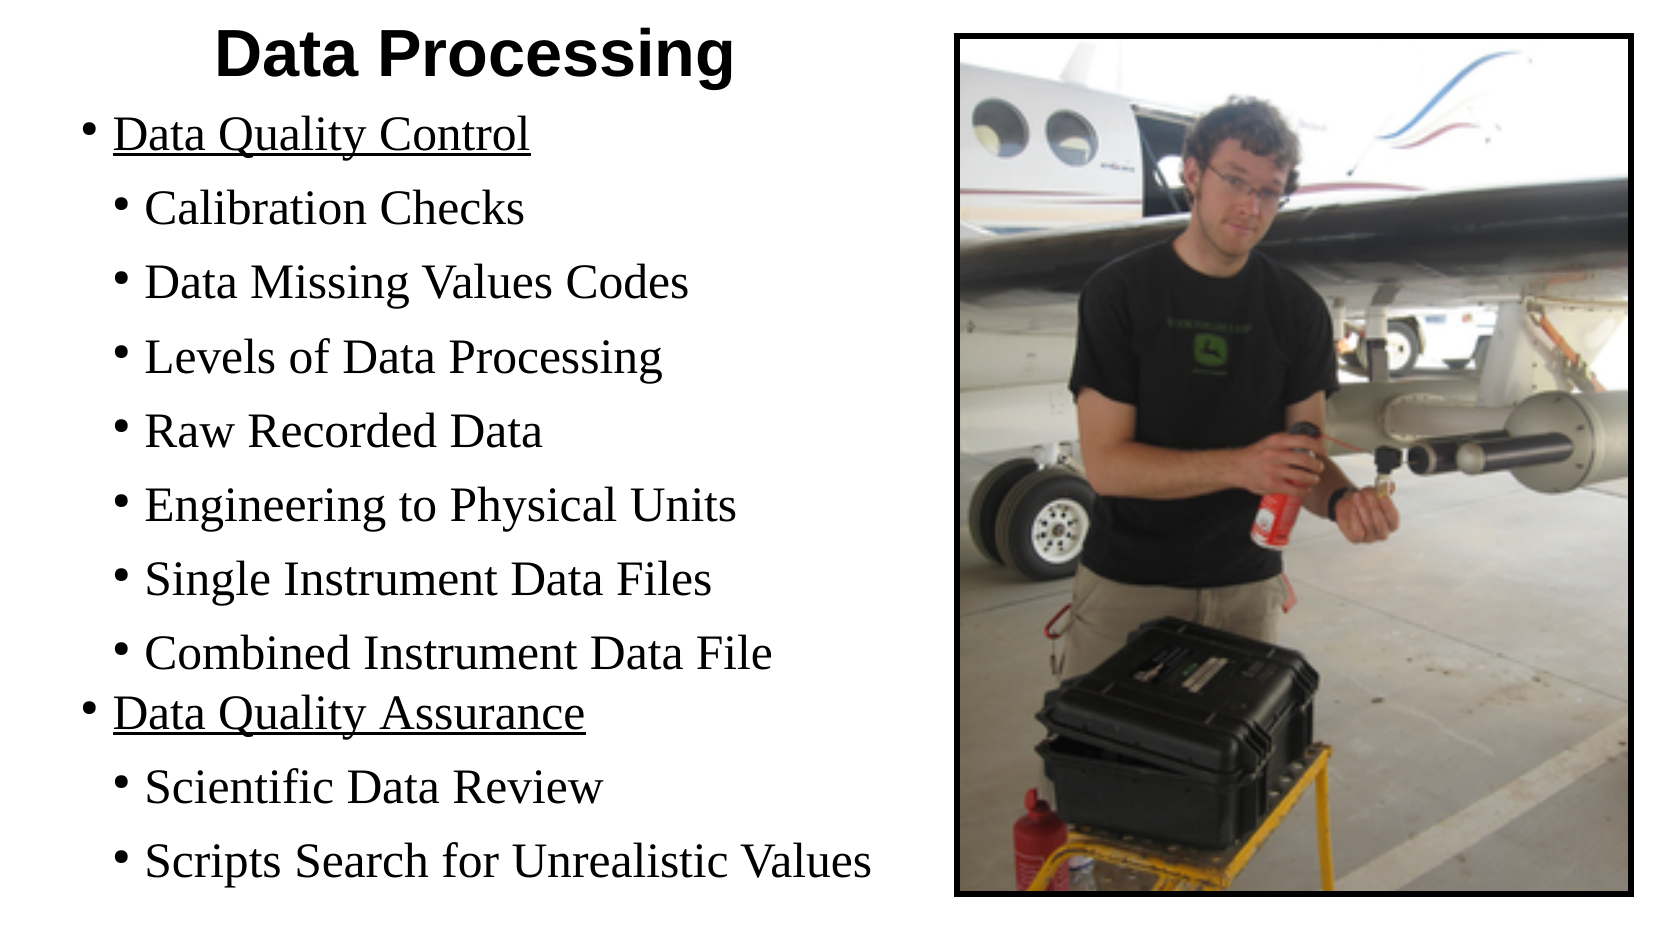

Data Processing
# Data Quality Control
Calibration Checks
Data Missing Values Codes
Levels of Data Processing
Raw Recorded Data
Engineering to Physical Units
Single Instrument Data Files
Combined Instrument Data File
Data Quality Assurance
Scientific Data Review
Scripts Search for Unrealistic Values